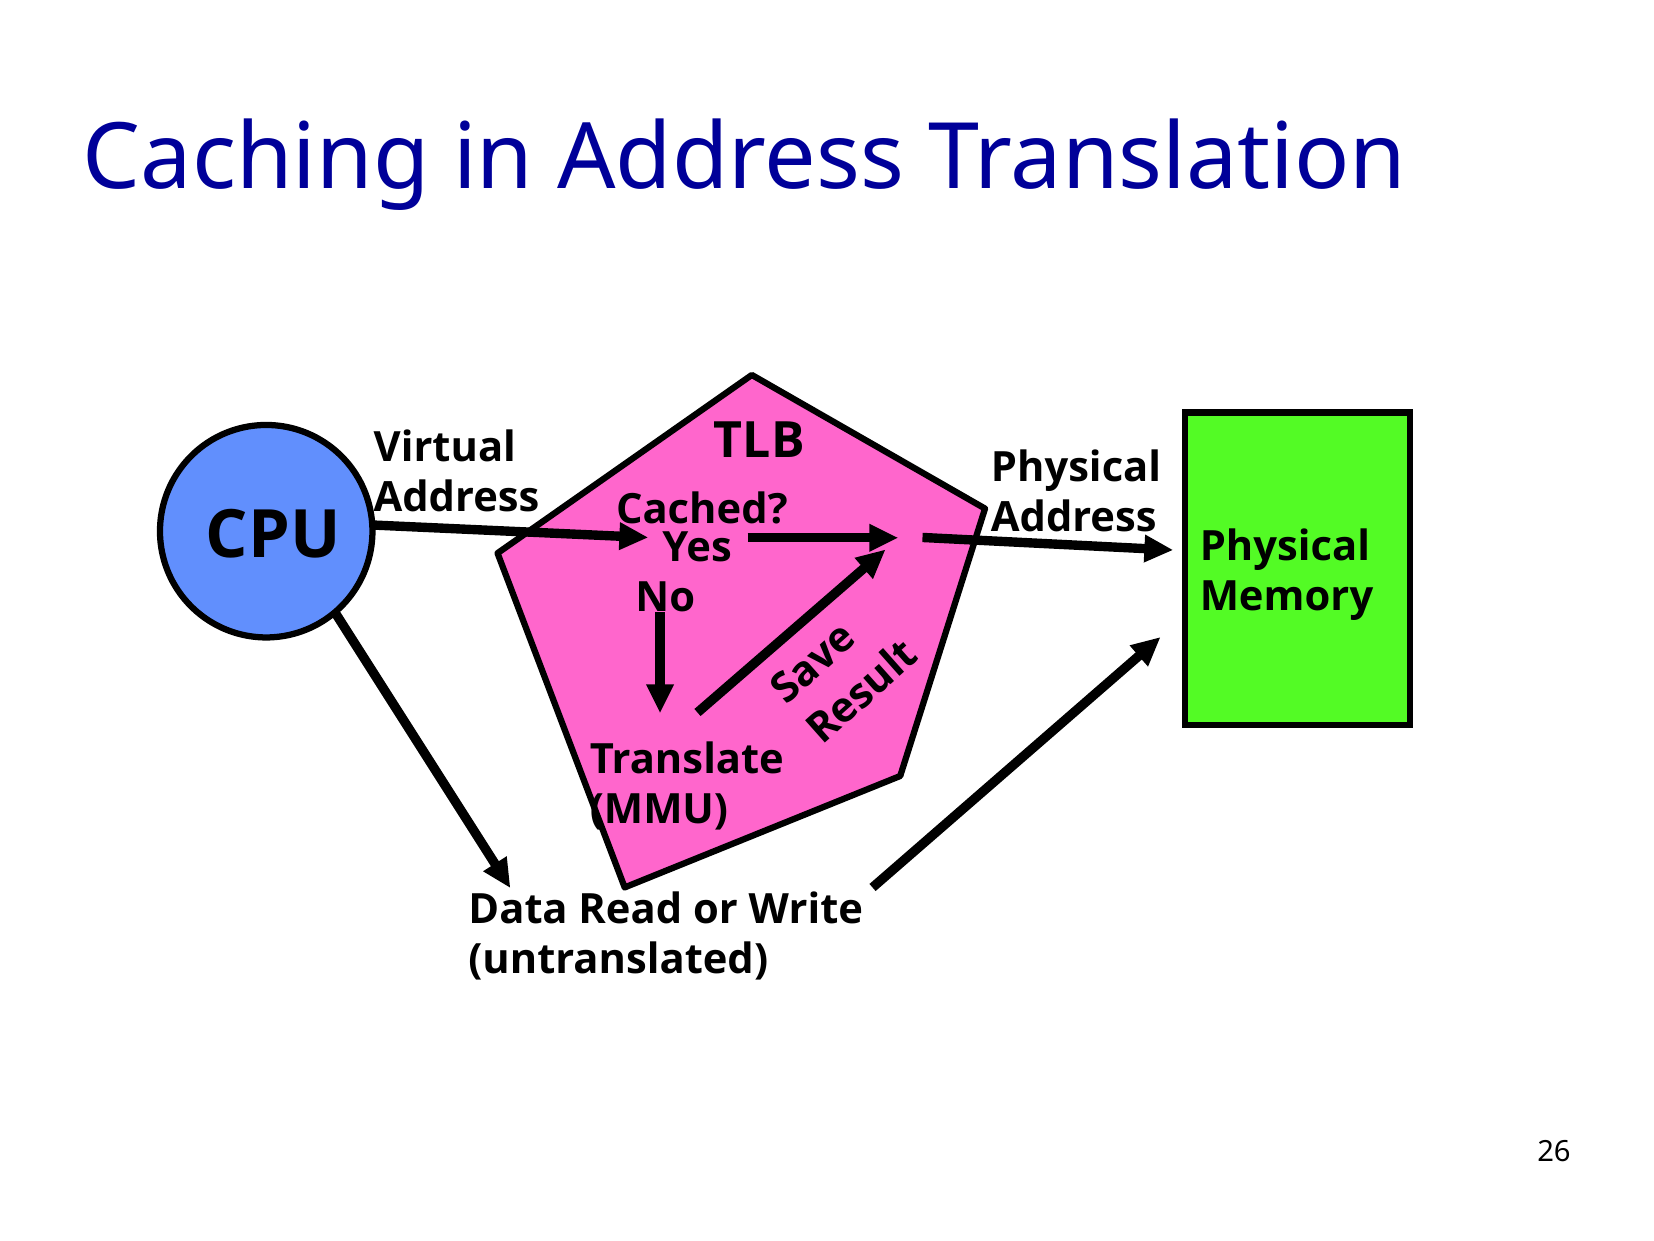

# Caching in Address Translation
TLB
Virtual
Address
Physical
Memory
CPU
Physical
Address
Cached?
Yes
Save
Result
No
Data Read or Write
(untranslated)
Translate
(MMU)
26